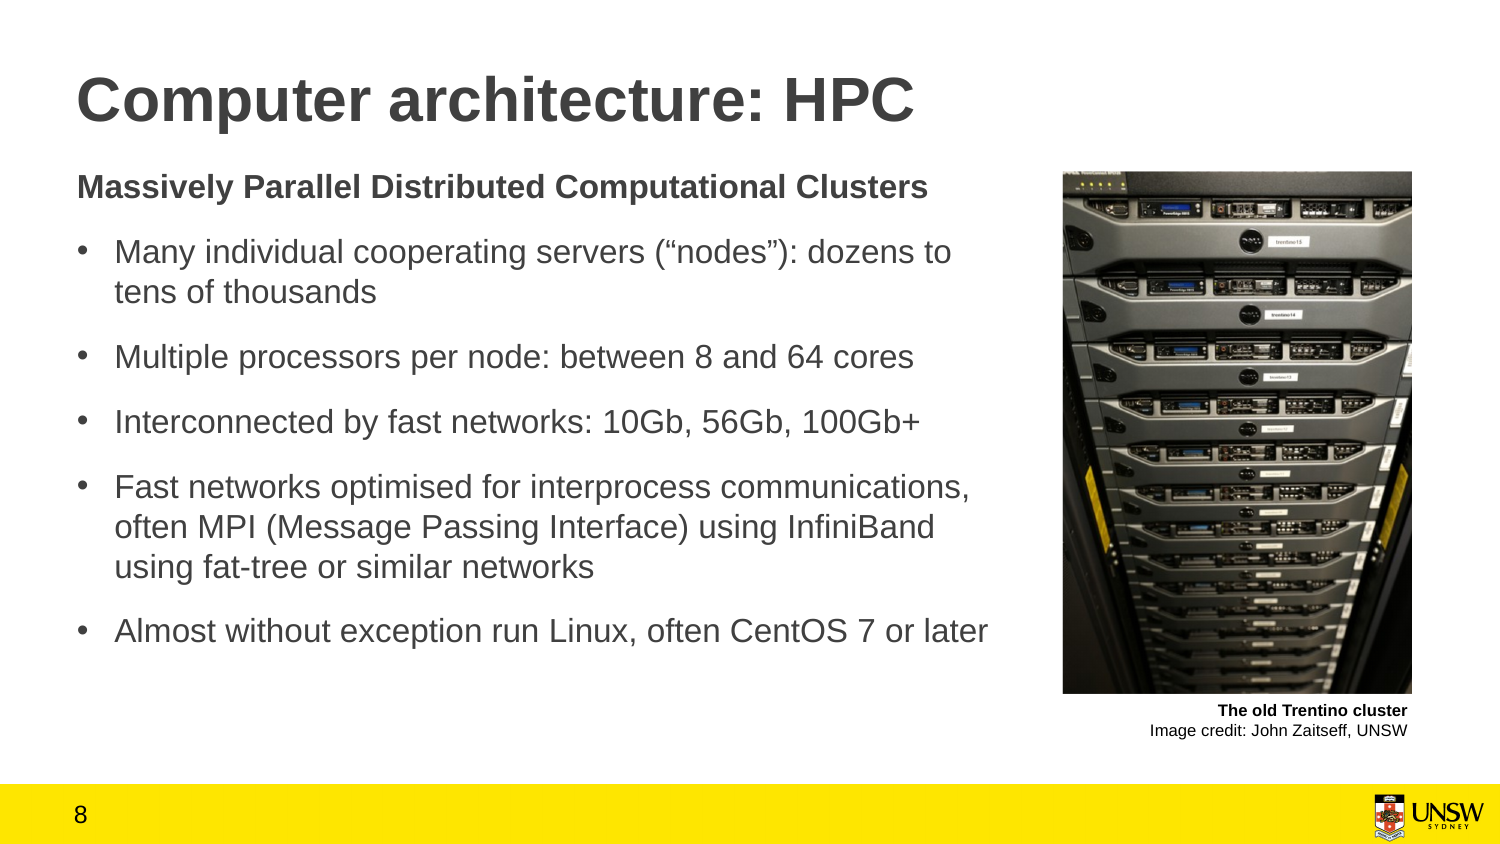

# Computer architecture: HPC
Massively Parallel Distributed Computational Clusters
Many individual cooperating servers (“nodes”): dozens to
tens of thousands
Multiple processors per node: between 8 and 64 cores
Interconnected by fast networks: 10Gb, 56Gb, 100Gb+
Fast networks optimised for interprocess communications,
often MPI (Message Passing Interface) using InfiniBand
using fat-tree or similar networks
Almost without exception run Linux, often CentOS 7 or later
The old Trentino cluster
Image credit: John Zaitseff, UNSW